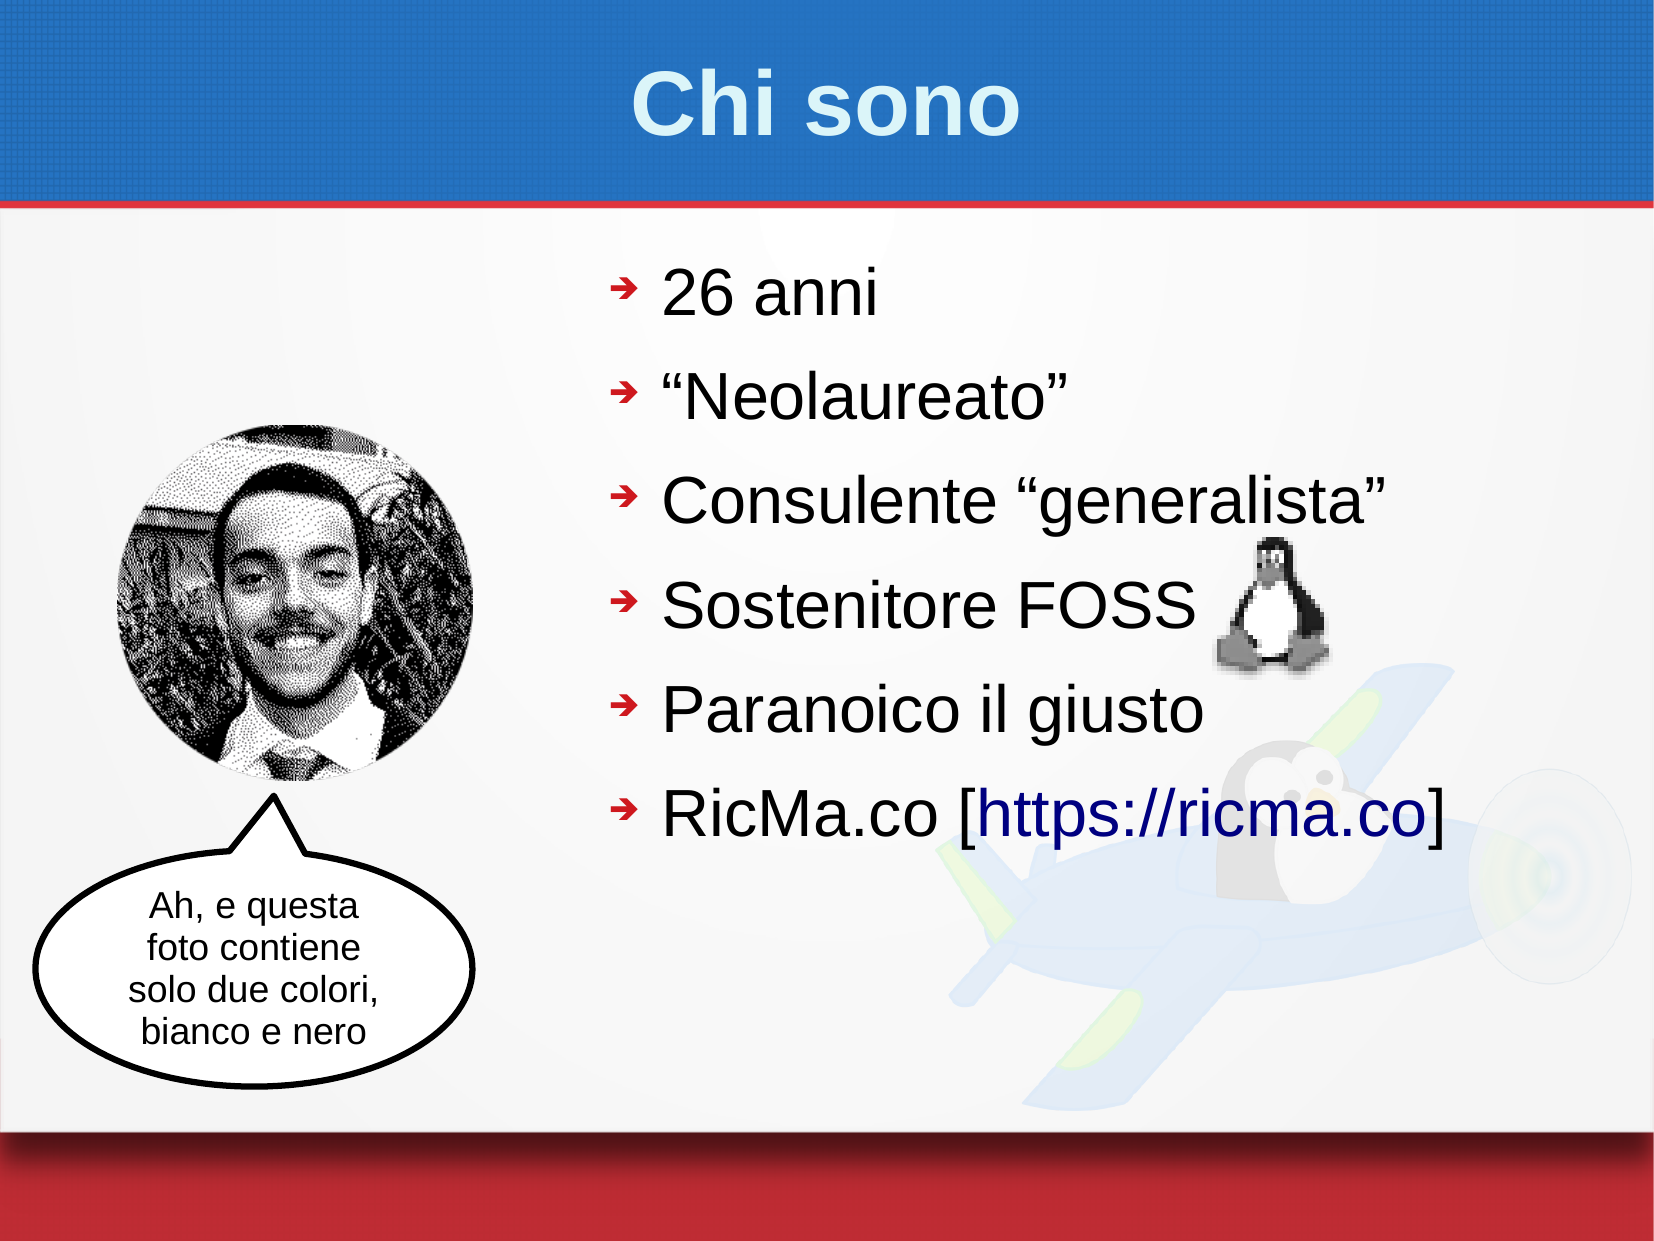

# Chi sono
26 anni
“Neolaureato”
Consulente “generalista”
Sostenitore FOSS
Paranoico il giusto
RicMa.co [https://ricma.co]
Ah, e questa foto contiene solo due colori, bianco e nero